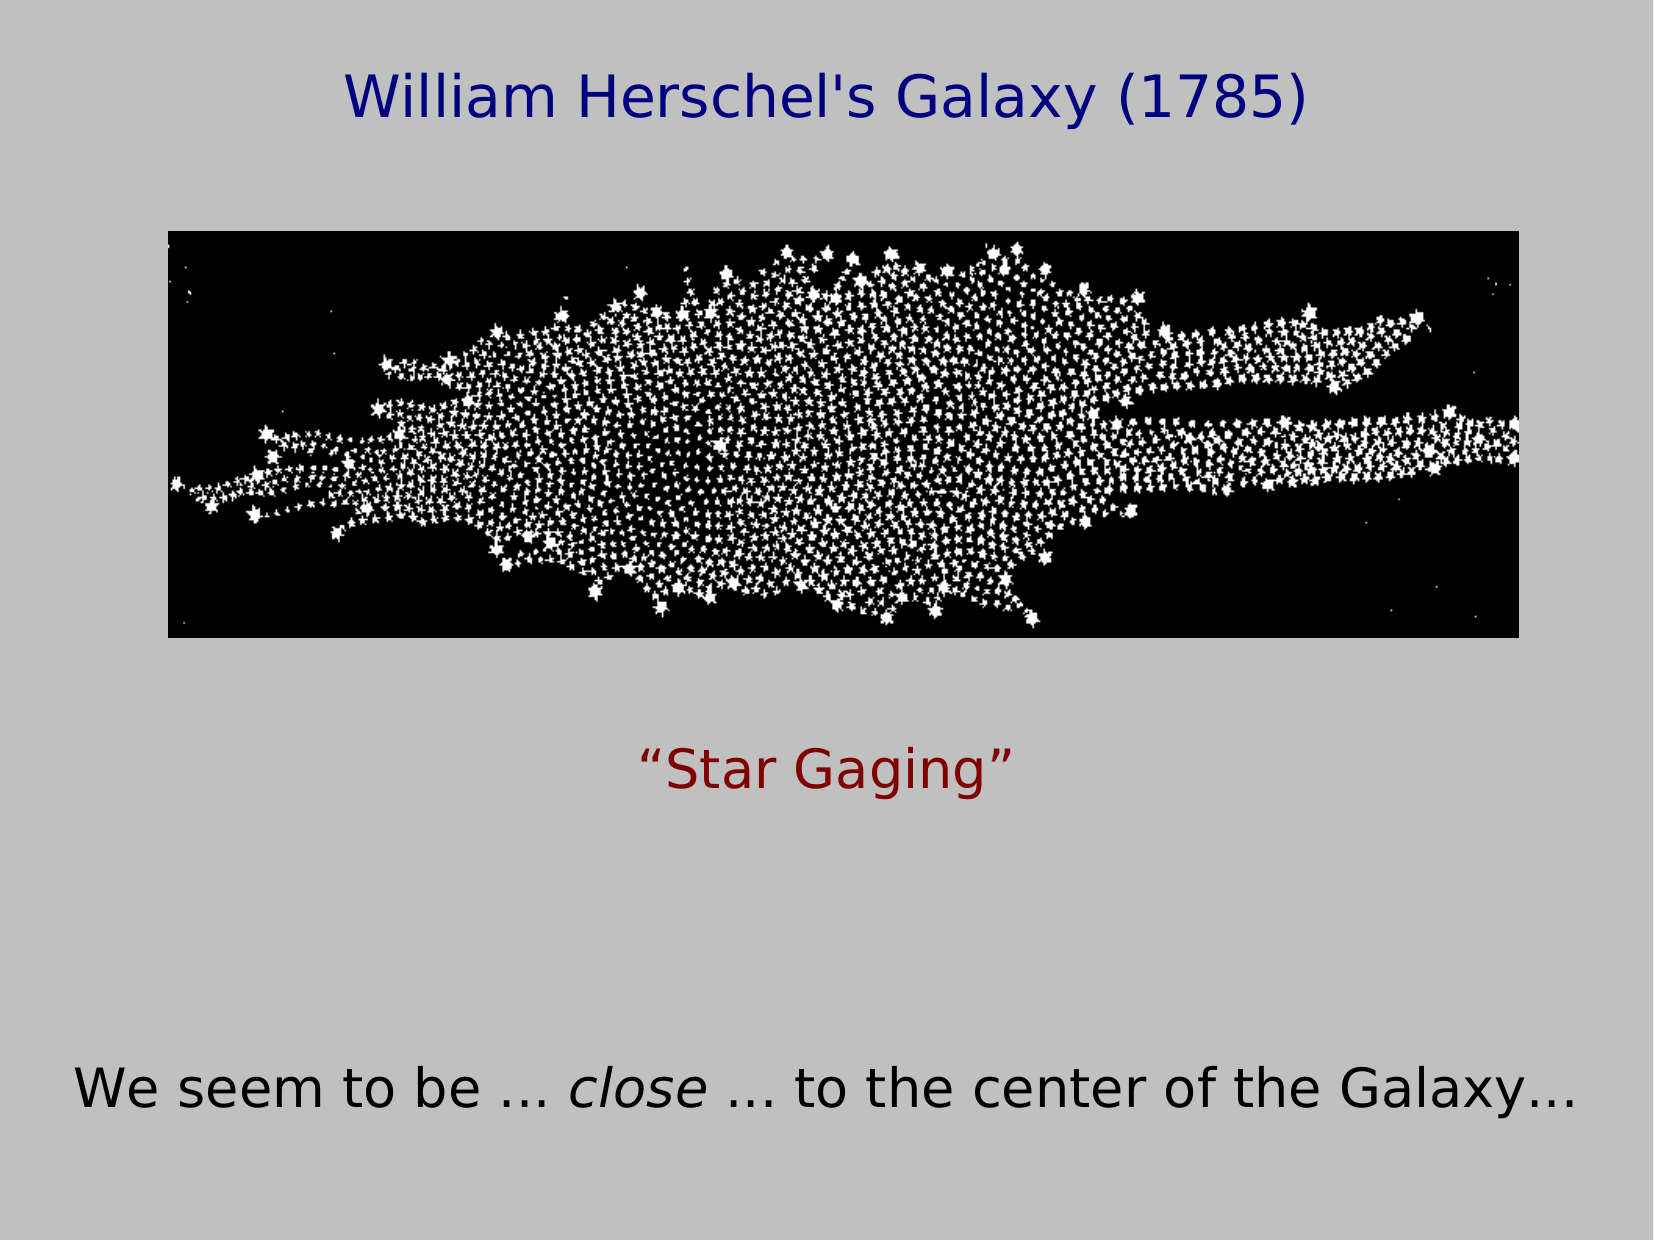

William Herschel's Galaxy (1785)
“Star Gaging”
We seem to be ... close ... to the center of the Galaxy...